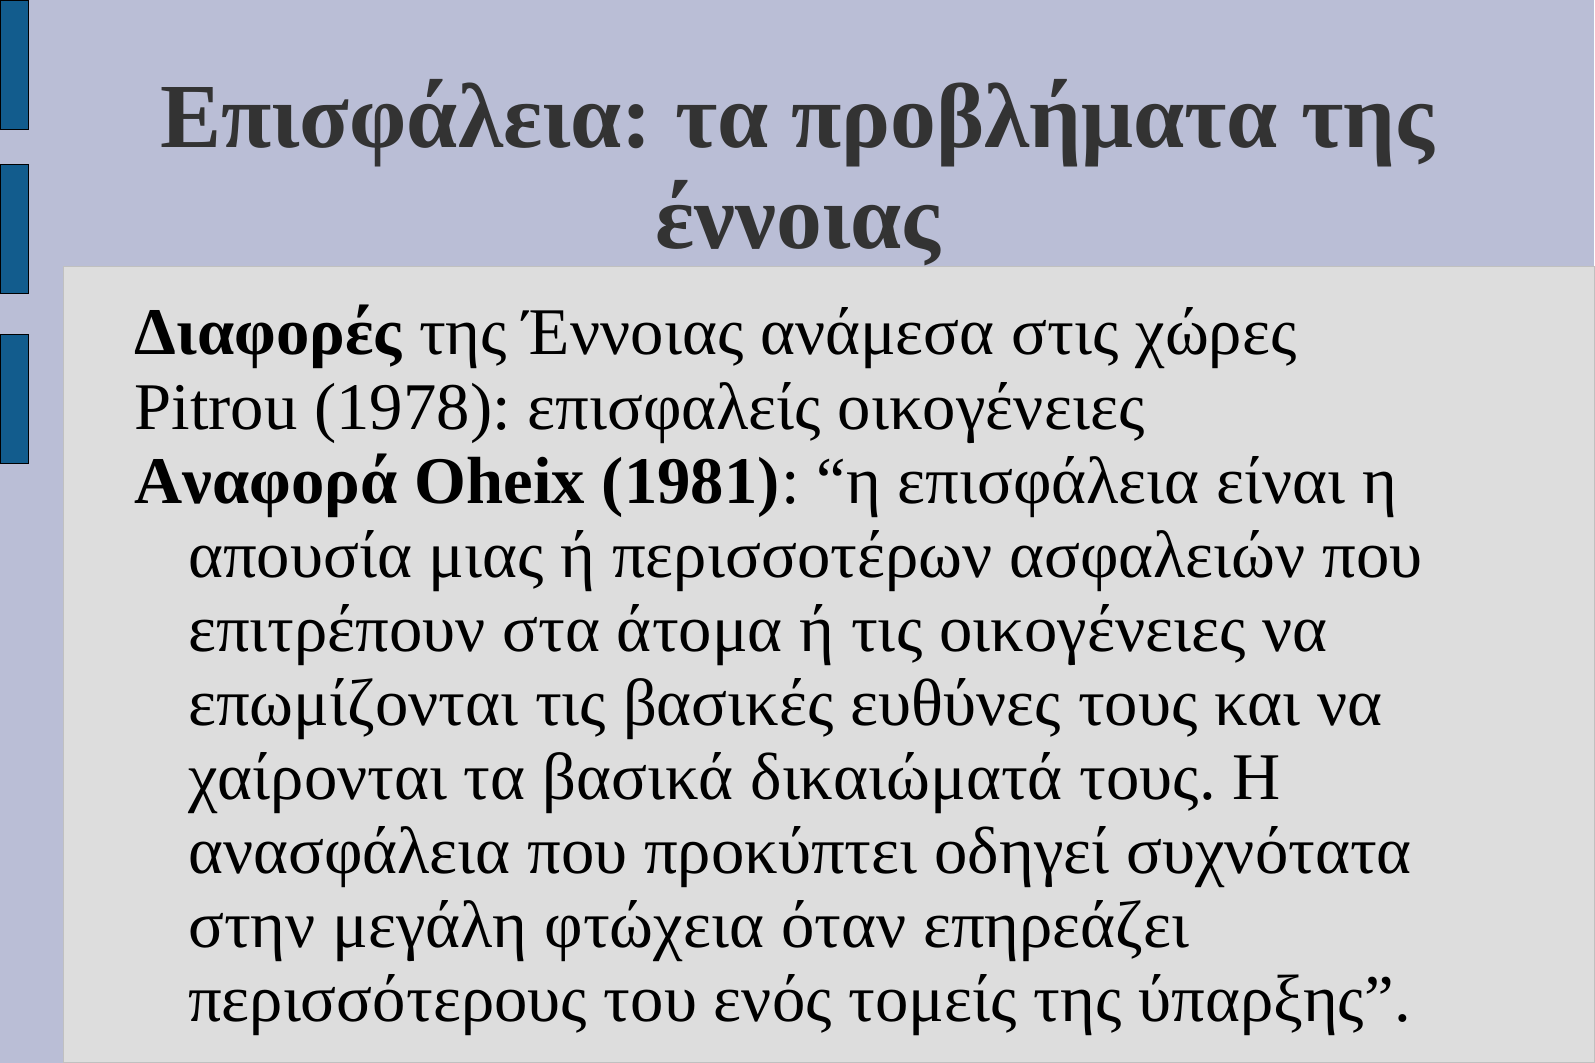

# Επισφάλεια: τα προβλήματα της έννοιας
Διαφορές της Έννοιας ανάμεσα στις χώρες
Pitrou (1978): επισφαλείς οικογένειες
Αναφορά Oheix (1981): “η επισφάλεια είναι η απουσία μιας ή περισσοτέρων ασφαλειών που επιτρέπουν στα άτομα ή τις οικογένειες να επωμίζονται τις βασικές ευθύνες τους και να χαίρονται τα βασικά δικαιώματά τους. Η ανασφάλεια που προκύπτει οδηγεί συχνότατα στην μεγάλη φτώχεια όταν επηρεάζει περισσότερους του ενός τομείς της ύπαρξης”.